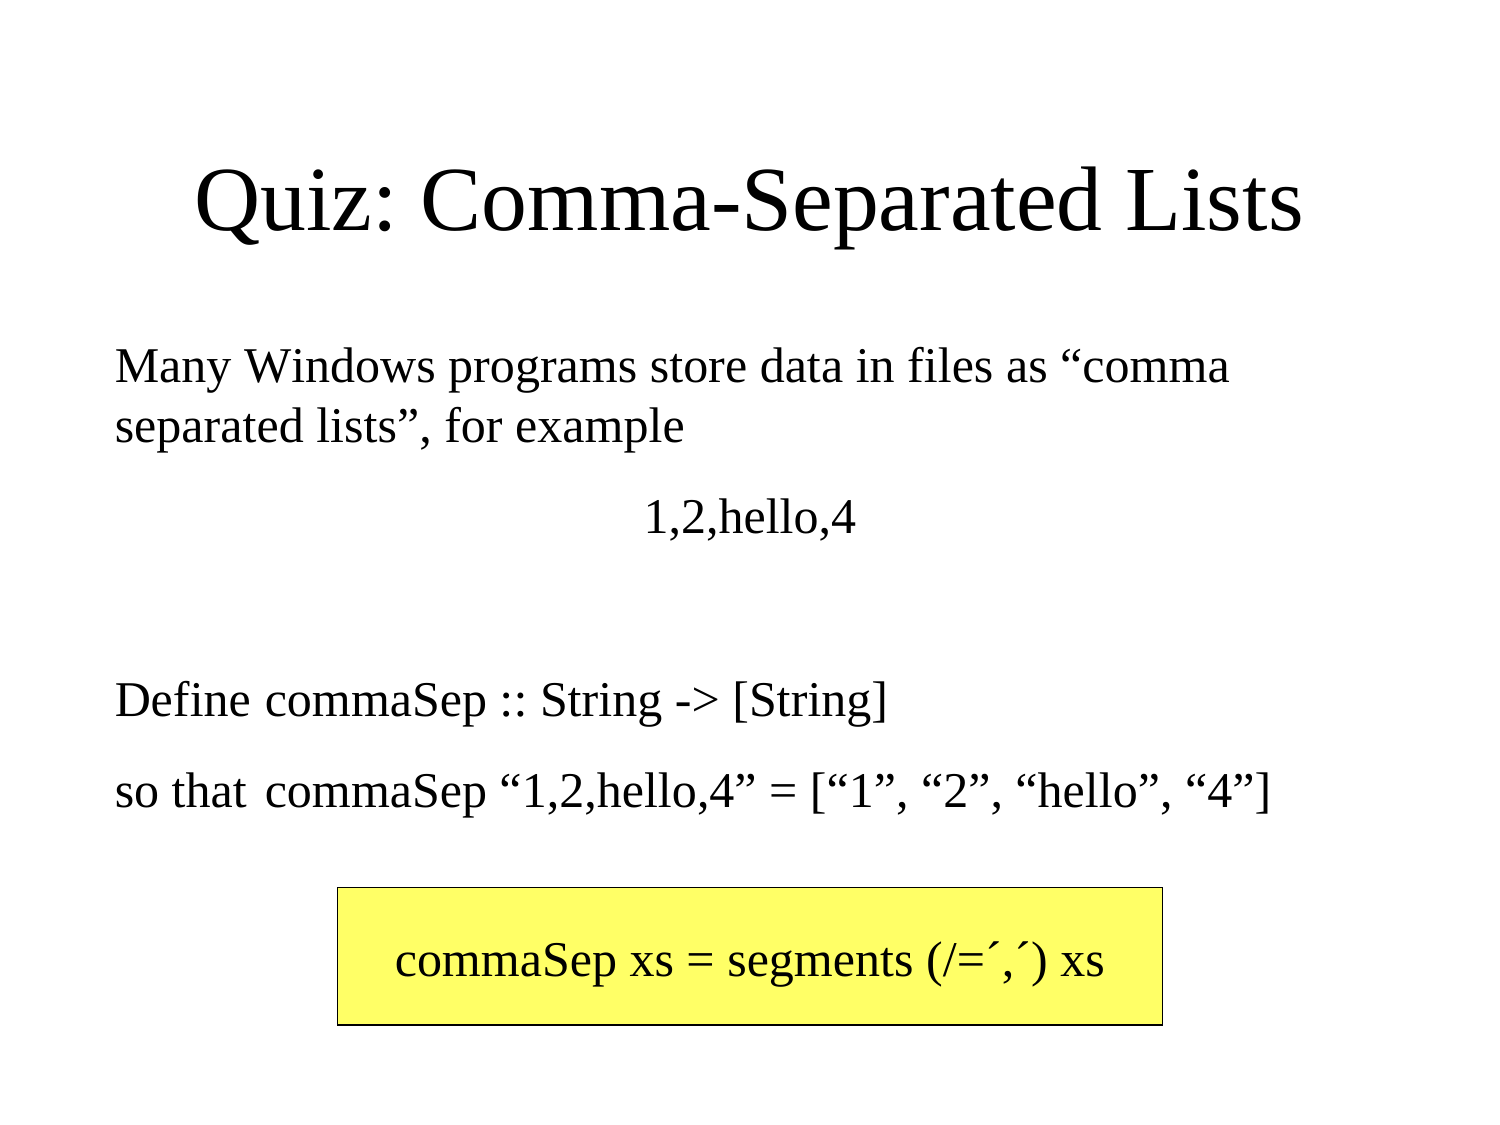

# Quiz: Comma-Separated Lists
Many Windows programs store data in files as “comma separated lists”, for example
1,2,hello,4
Define	commaSep :: String -> [String]
so that	commaSep “1,2,hello,4” = [“1”, “2”, “hello”, “4”]
commaSep xs = segments (/=´,´) xs